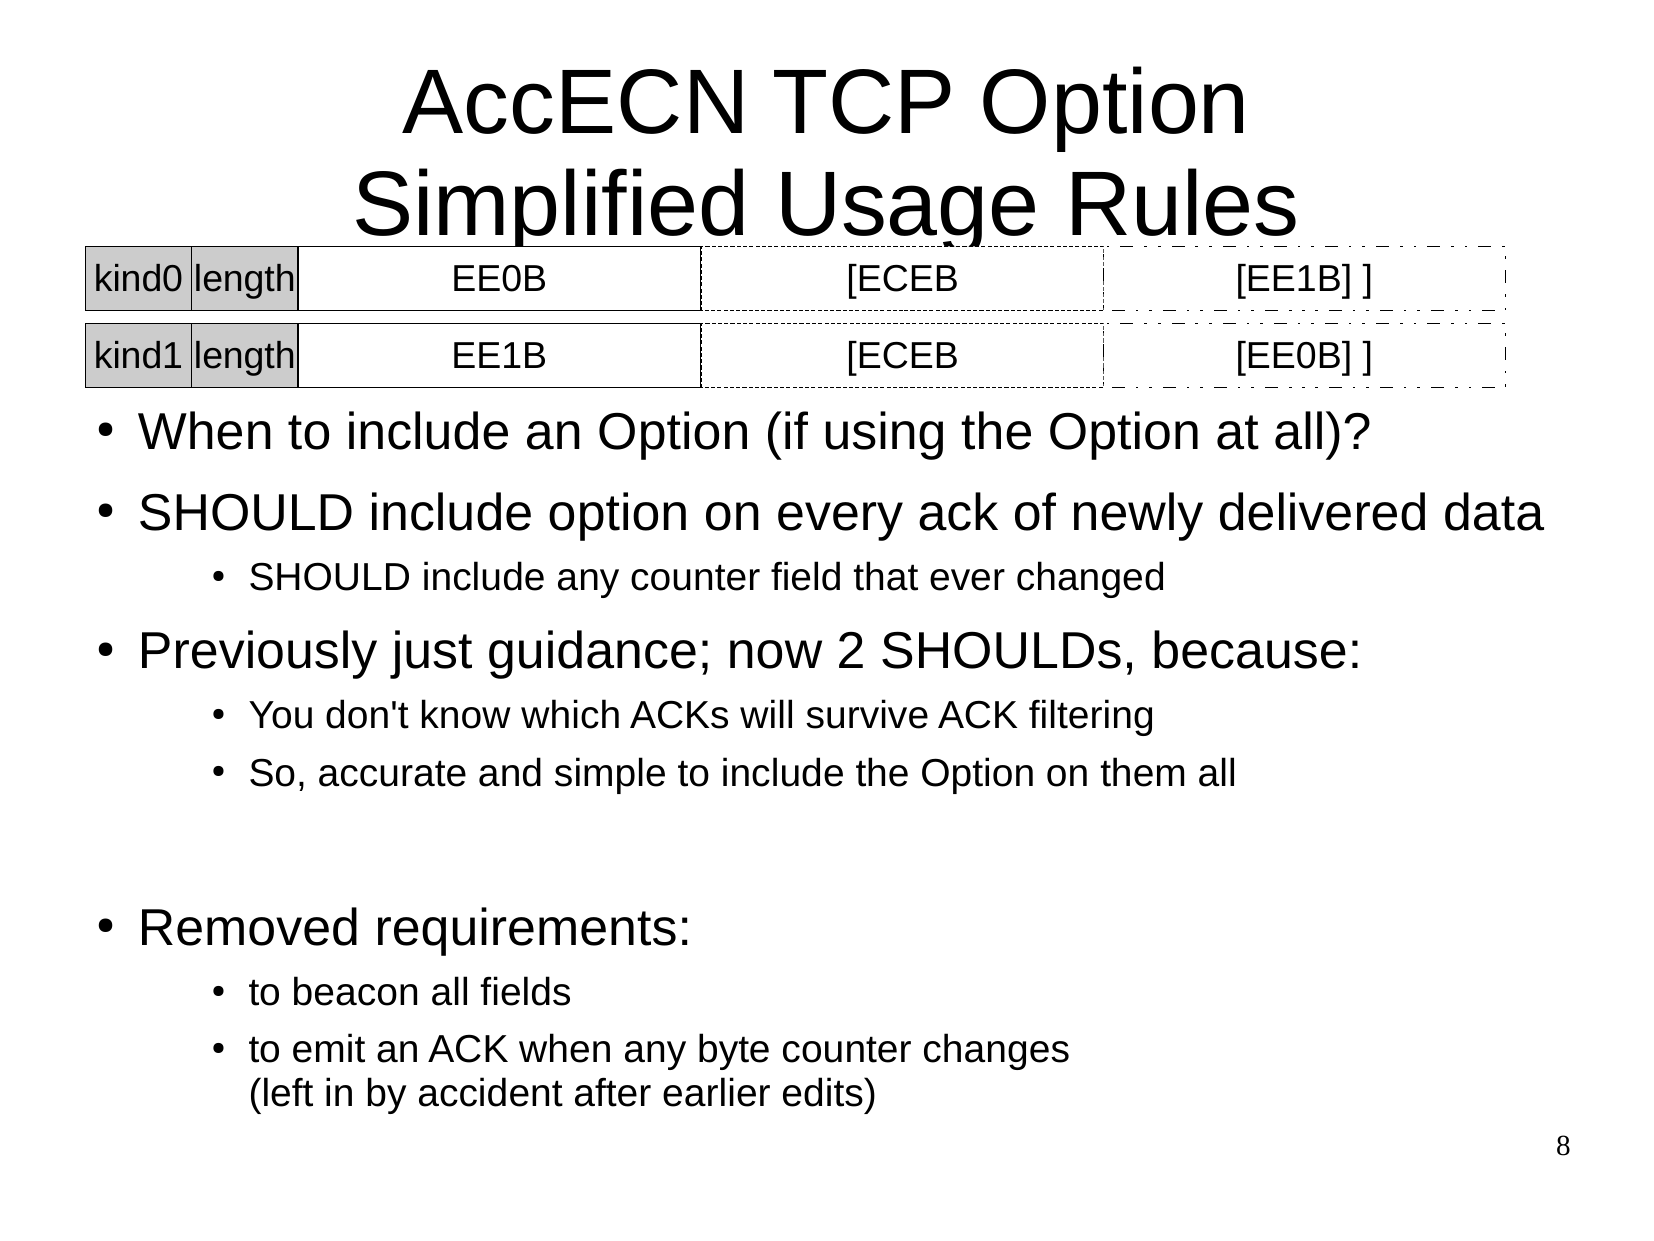

# AccECN TCP Option Simplified Usage Rules
kind0
length
EE0B
[ECEB
[EE1B] ]
kind1
length
EE1B
[ECEB
[EE0B] ]
When to include an Option (if using the Option at all)?
SHOULD include option on every ack of newly delivered data
SHOULD include any counter field that ever changed
Previously just guidance; now 2 SHOULDs, because:
You don't know which ACKs will survive ACK filtering
So, accurate and simple to include the Option on them all
Removed requirements:
to beacon all fields
to emit an ACK when any byte counter changes
(left in by accident after earlier edits)
8